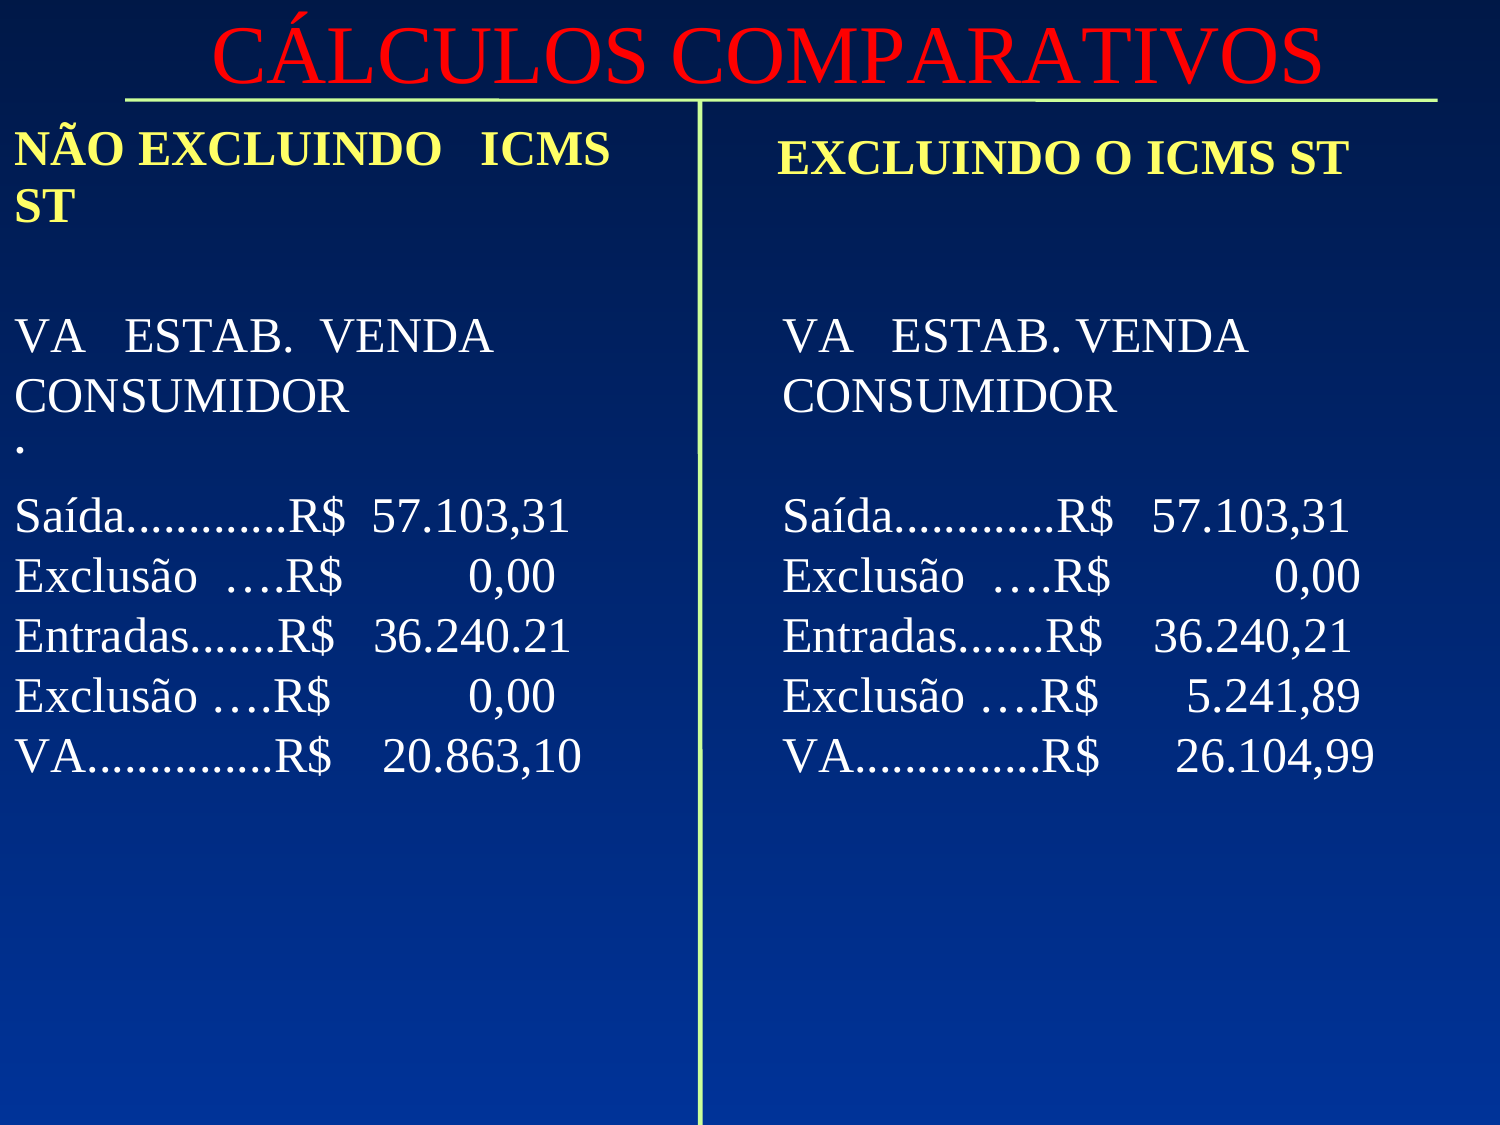

CÁLCULOS COMPARATIVOS
NÃO EXCLUINDO ICMS ST
.
 EXCLUINDO O ICMS ST
VA ESTAB. VENDA CONSUMIDOR
Saída.............R$ 57.103,31
Exclusão ….R$ 0,00
Entradas.......R$ 36.240.21
Exclusão ….R$ 0,00
VA...............R$ 20.863,10
VA ESTAB. VENDA CONSUMIDOR
Saída.............R$ 57.103,31
Exclusão ….R$ 0,00
Entradas.......R$ 36.240,21
Exclusão ….R$ 5.241,89
VA...............R$ 26.104,99